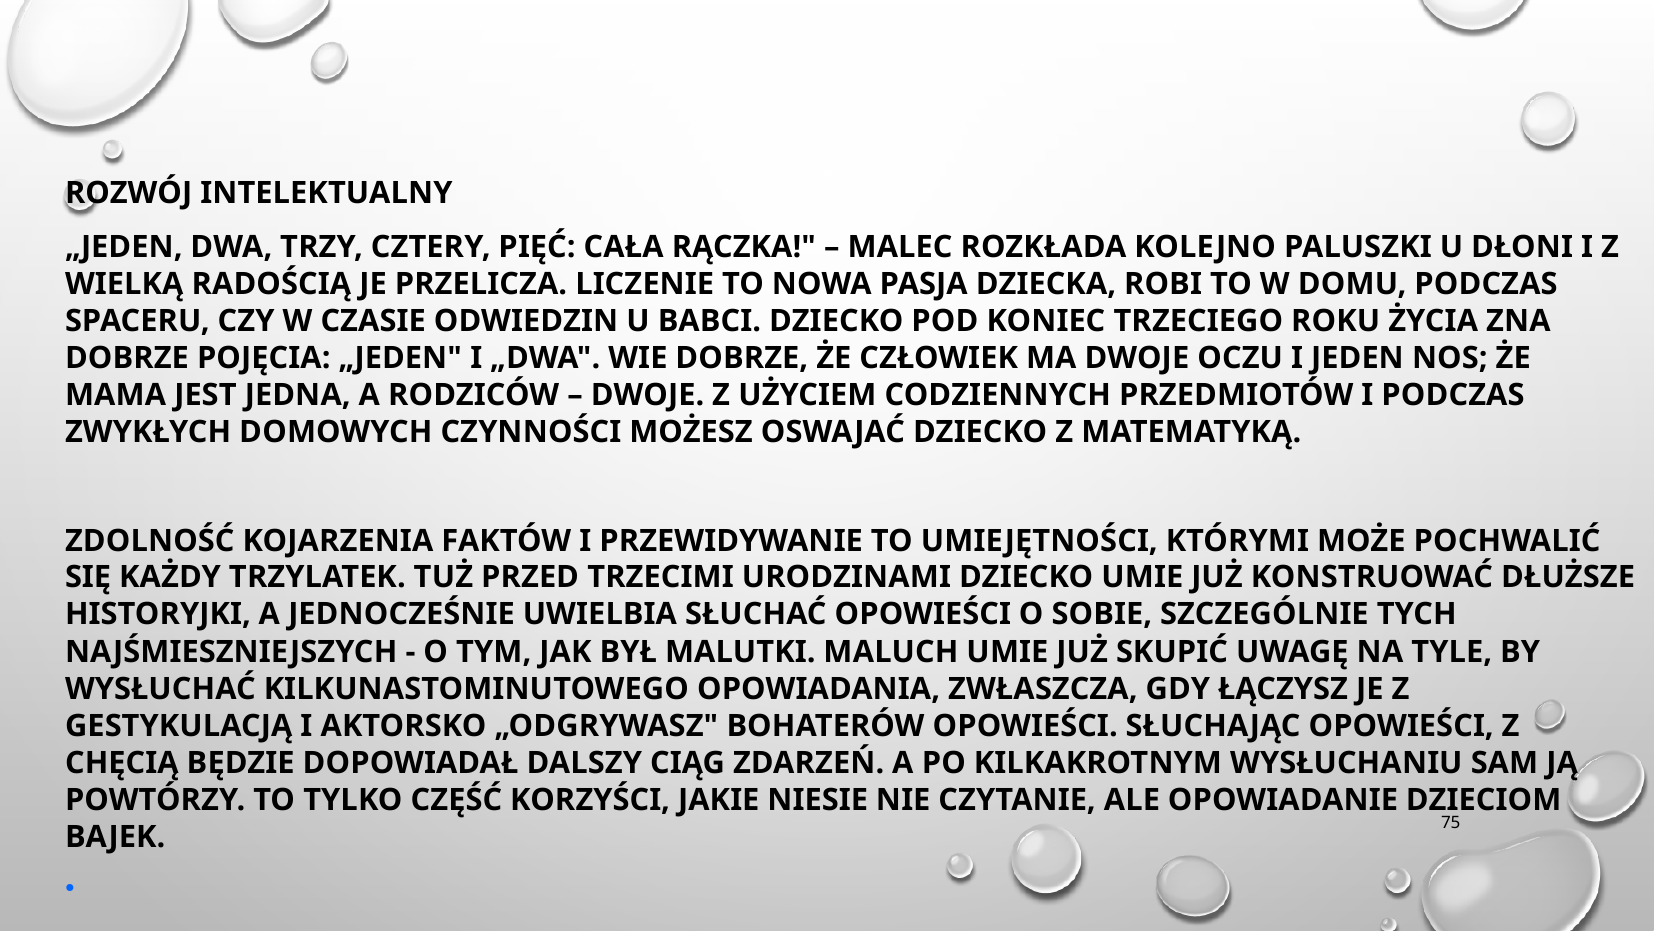

# Rozwój intelektualny
„Jeden, dwa, trzy, cztery, pięć: cała rączka!" – malec rozkłada kolejno paluszki u dłoni i z wielką radością je przelicza. Liczenie to nowa pasja dziecka, robi to w domu, podczas spaceru, czy w czasie odwiedzin u babci. Dziecko pod koniec trzeciego roku życia zna dobrze pojęcia: „jeden" i „dwa". Wie dobrze, że człowiek ma dwoje oczu i jeden nos; że mama jest jedna, a rodziców – dwoje. Z użyciem codziennych przedmiotów i podczas zwykłych domowych czynności możesz oswajać dziecko z matematyką.
Zdolność kojarzenia faktów i przewidywanie to umiejętności, którymi może pochwalić się każdy trzylatek. Tuż przed trzecimi urodzinami dziecko umie już konstruować dłuższe historyjki, a jednocześnie uwielbia słuchać opowieści o sobie, szczególnie tych najśmieszniejszych - o tym, jak był malutki. Maluch umie już skupić uwagę na tyle, by wysłuchać kilkunastominutowego opowiadania, zwłaszcza, gdy łączysz je z gestykulacją i aktorsko „odgrywasz" bohaterów opowieści. Słuchając opowieści, z chęcią będzie dopowiadał dalszy ciąg zdarzeń. a po kilkakrotnym wysłuchaniu sam ją powtórzy. To tylko część korzyści, jakie niesie nie czytanie, ale opowiadanie dzieciom bajek.